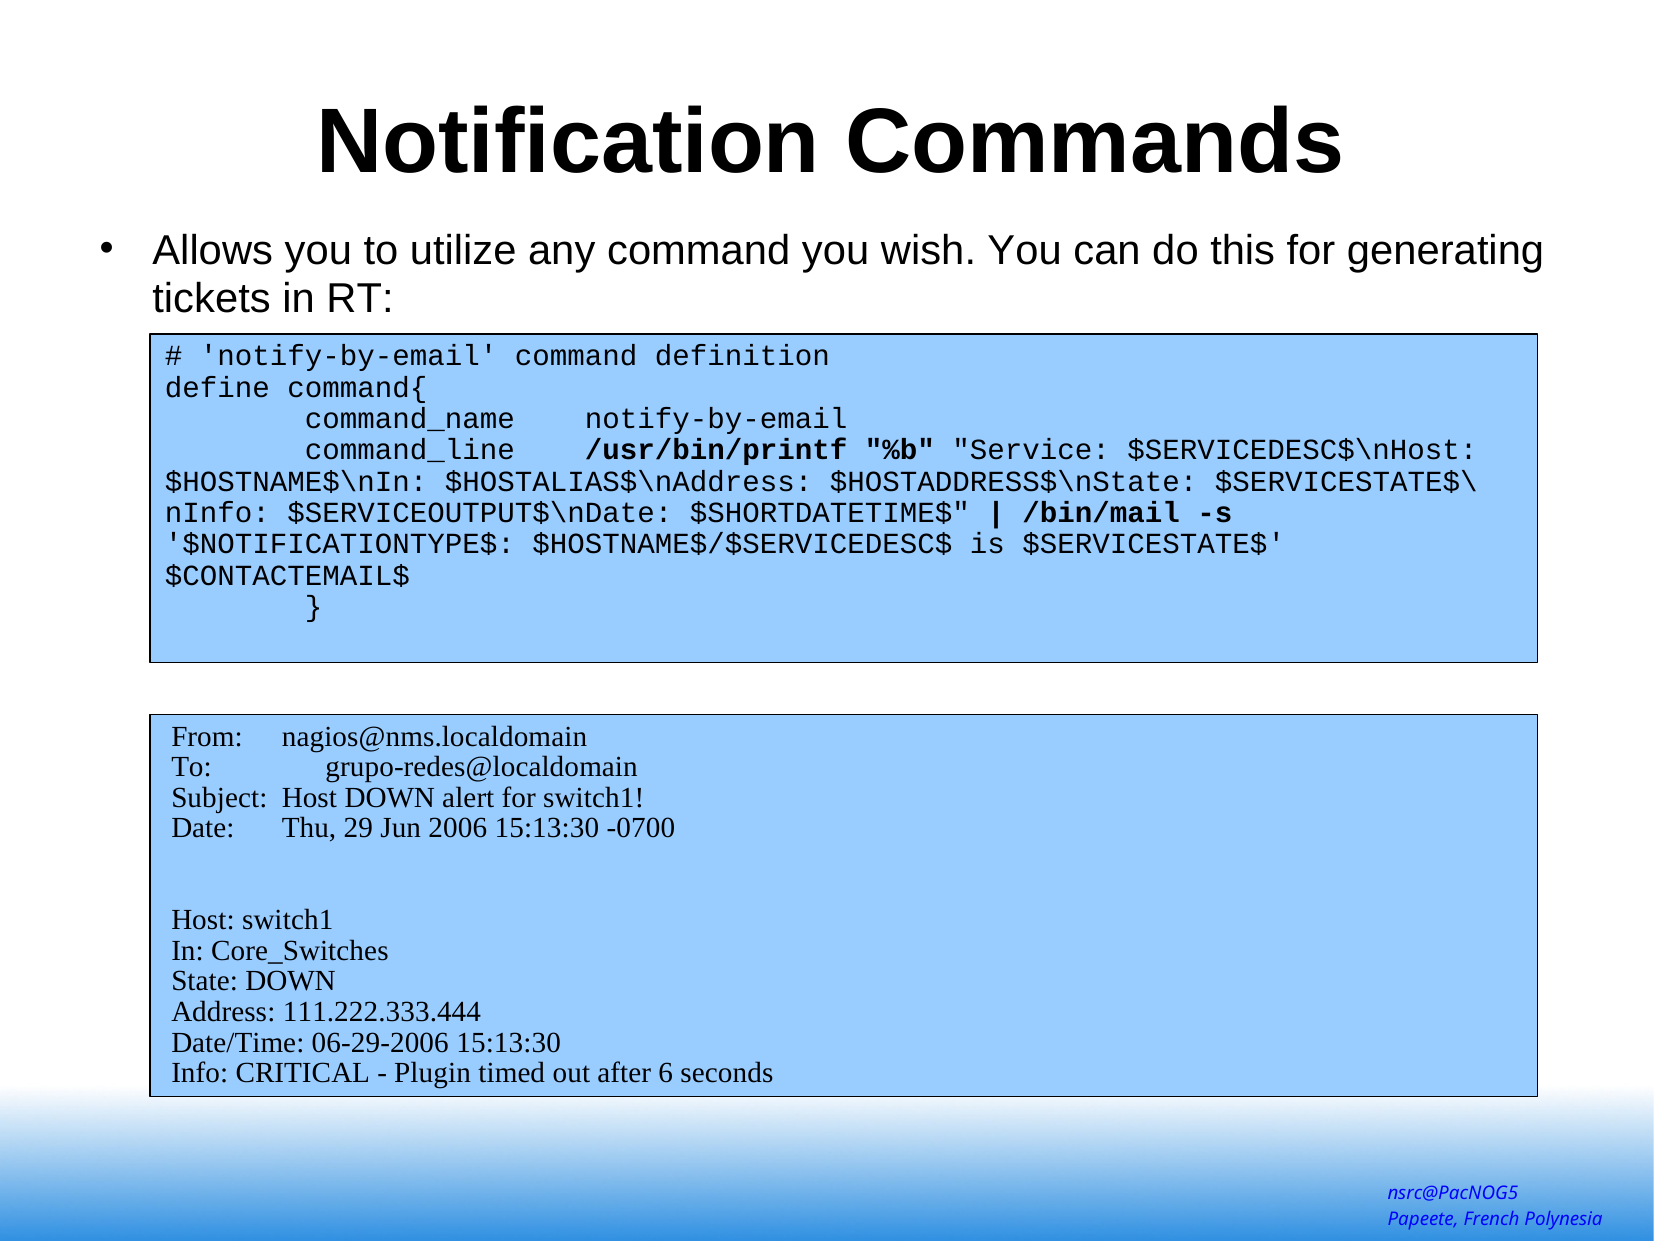

# Notification Commands
Allows you to utilize any command you wish. You can do this for generating tickets in RT:
# 'notify-by-email' command definition
define command{
 command_name notify-by-email
 command_line /usr/bin/printf "%b" "Service: $SERVICEDESC$\nHost: $HOSTNAME$\nIn: $HOSTALIAS$\nAddress: $HOSTADDRESS$\nState: $SERVICESTATE$\nInfo: $SERVICEOUTPUT$\nDate: $SHORTDATETIME$" | /bin/mail -s '$NOTIFICATIONTYPE$: $HOSTNAME$/$SERVICEDESC$ is $SERVICESTATE$' $CONTACTEMAIL$
 }
From: 	nagios@nms.localdomain
To: 	 grupo-redes@localdomain
Subject: 	Host DOWN alert for switch1!
Date: 	Thu, 29 Jun 2006 15:13:30 -0700
Host: switch1
In: Core_Switches
State: DOWN
Address: 111.222.333.444
Date/Time: 06-29-2006 15:13:30
Info: CRITICAL - Plugin timed out after 6 seconds